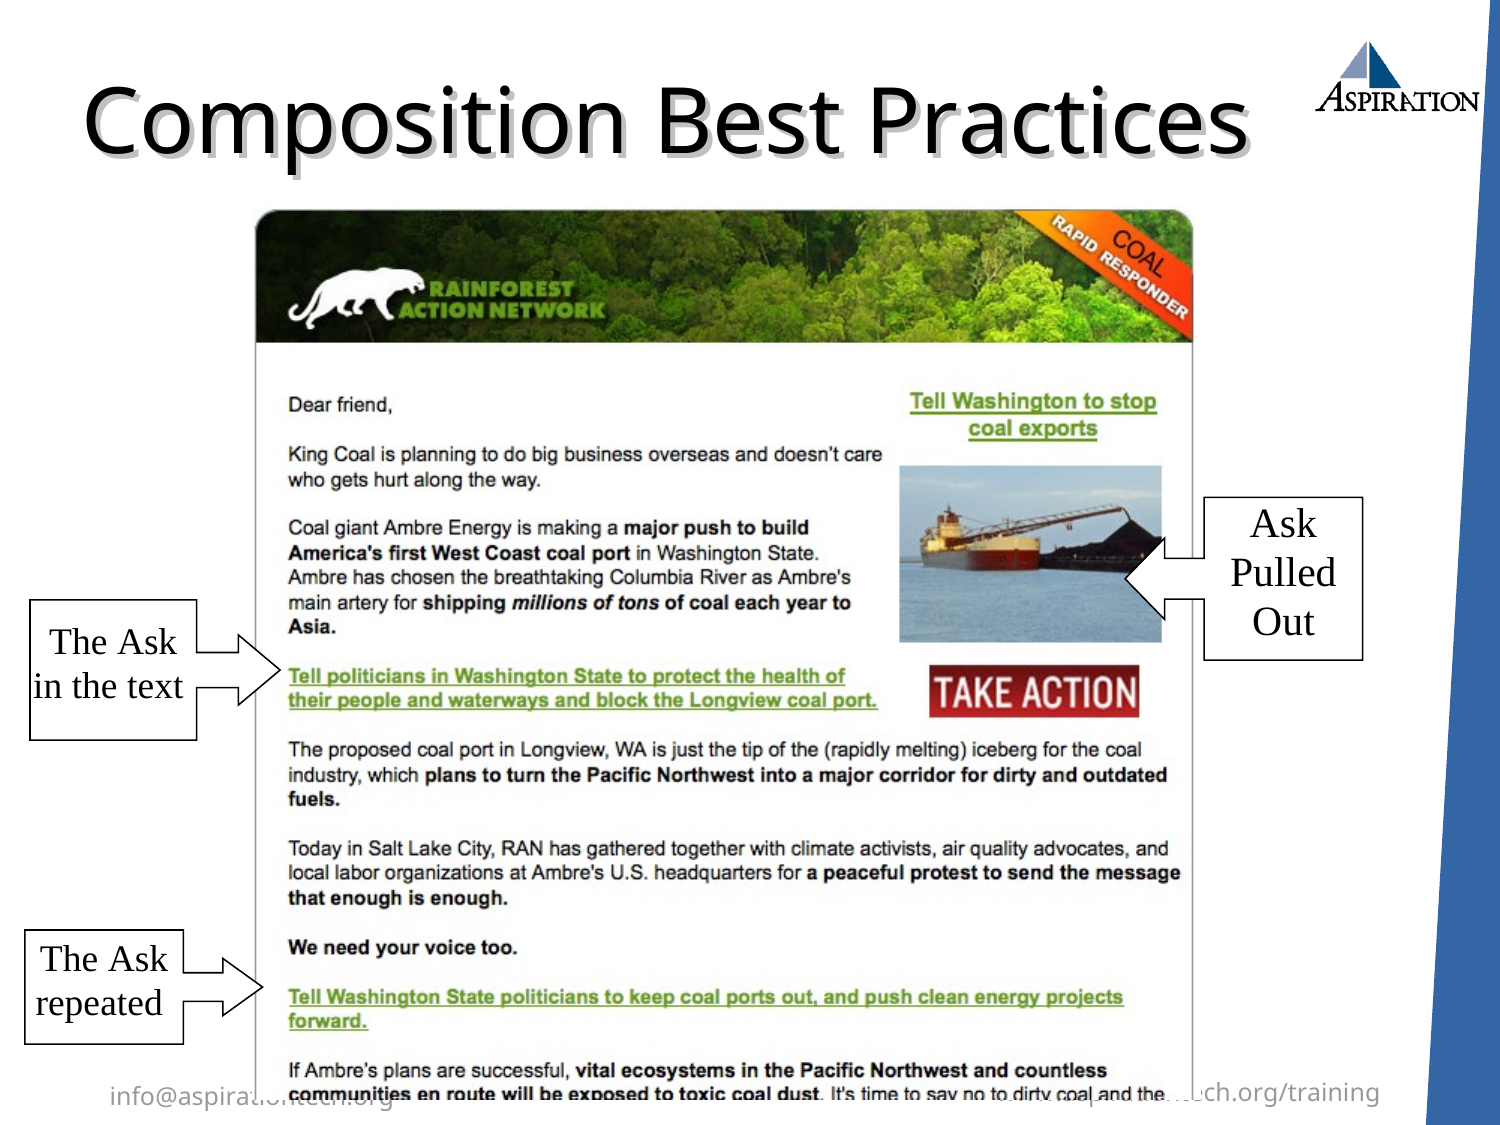

# Composition Best Practices
Ask
Pulled
Out
The Ask
in the text
The Ask
repeated